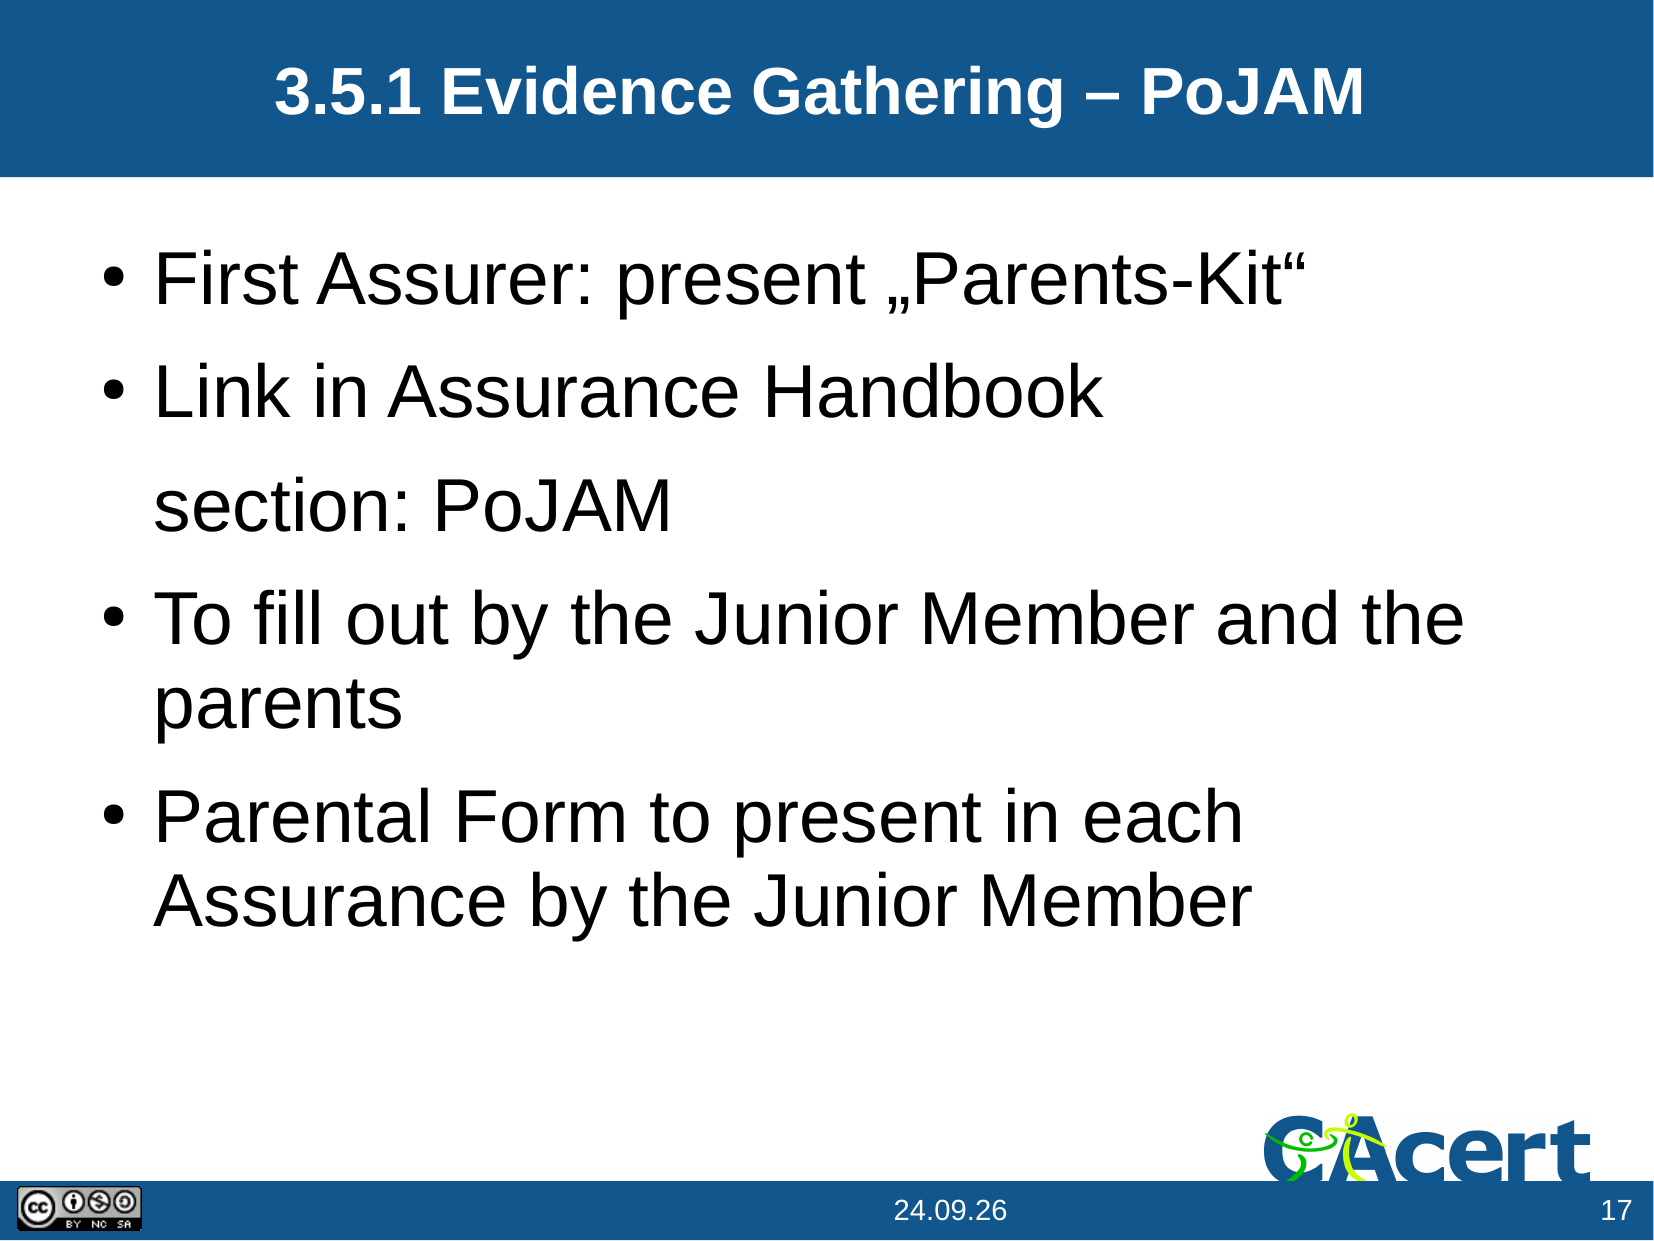

# 3.5.1 Evidence Gathering – PoJAM
First Assurer: present „Parents-Kit“
Link in Assurance Handbook
section: PoJAM
To fill out by the Junior Member and the parents
Parental Form to present in each Assurance by the Junior Member